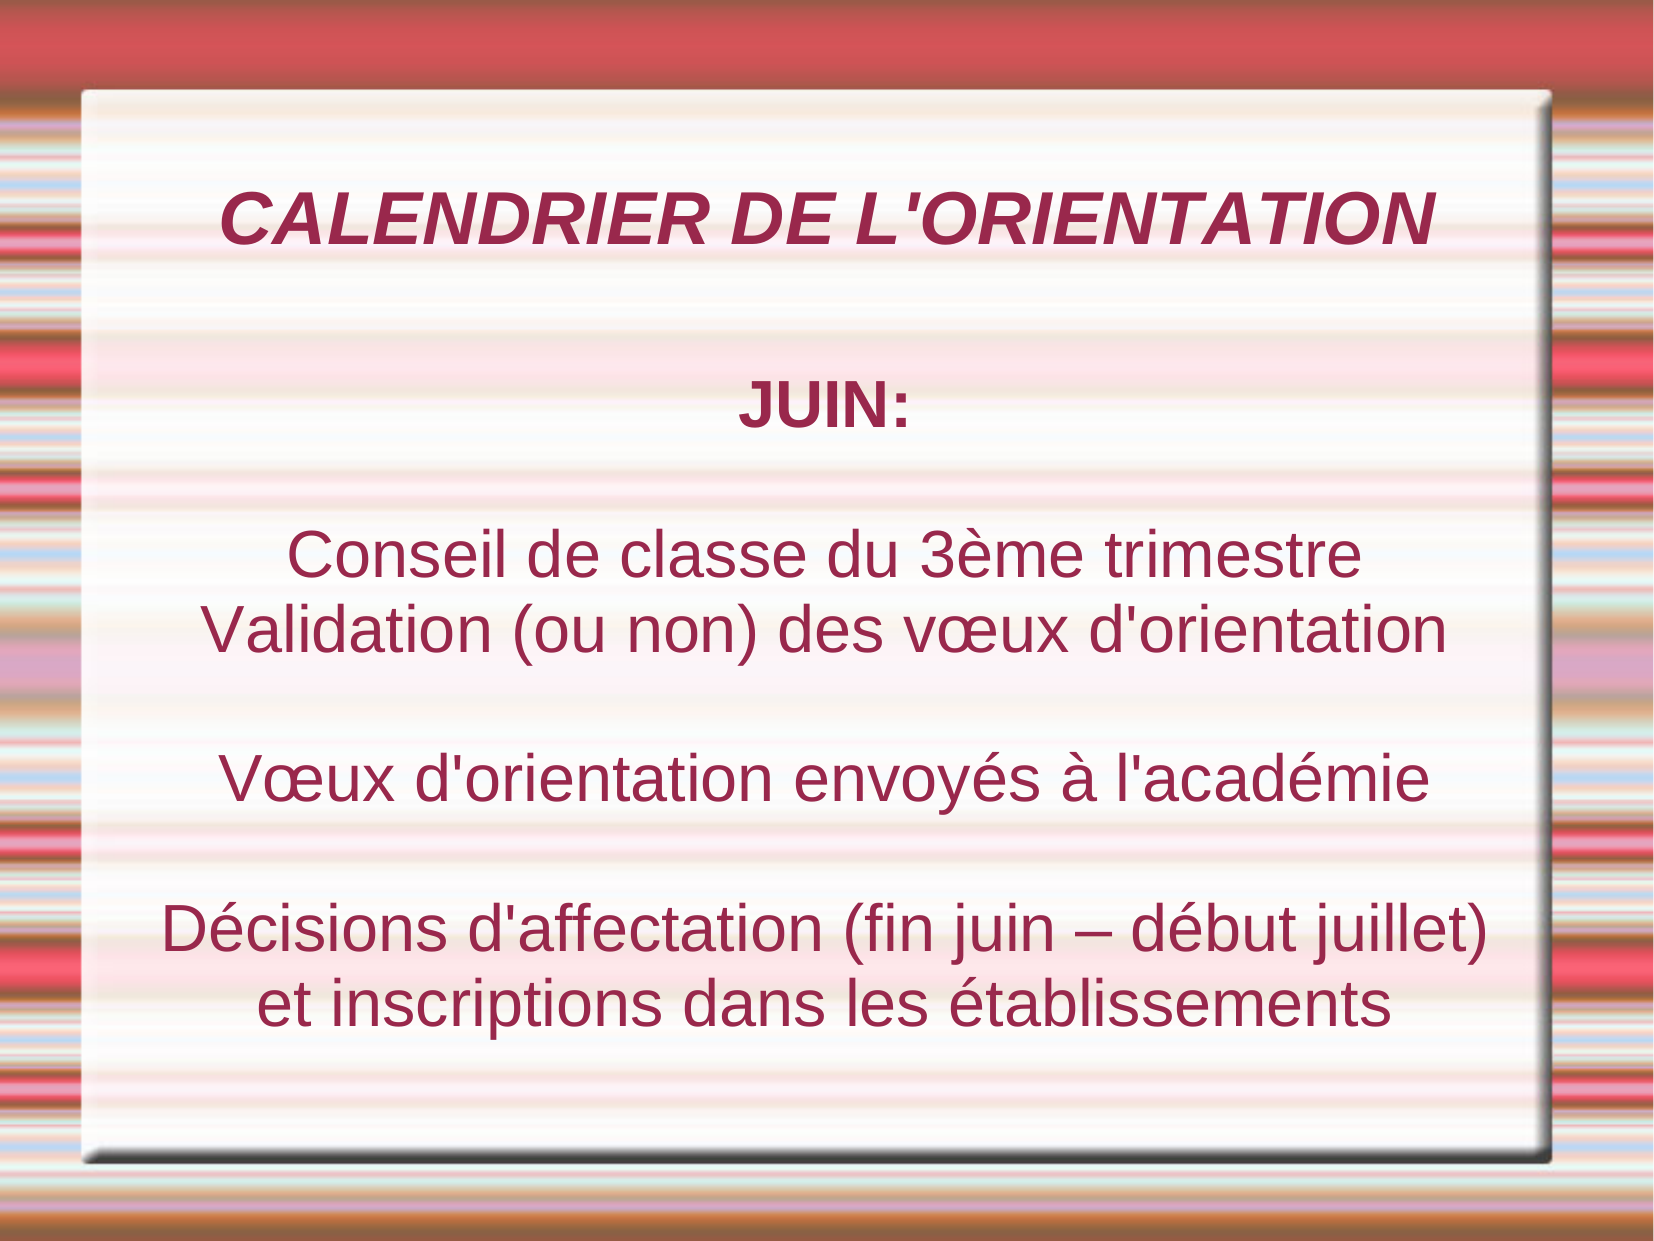

# CALENDRIER DE L'ORIENTATION
JUIN:
Conseil de classe du 3ème trimestre
Validation (ou non) des vœux d'orientation
Vœux d'orientation envoyés à l'académie
Décisions d'affectation (fin juin – début juillet) et inscriptions dans les établissements